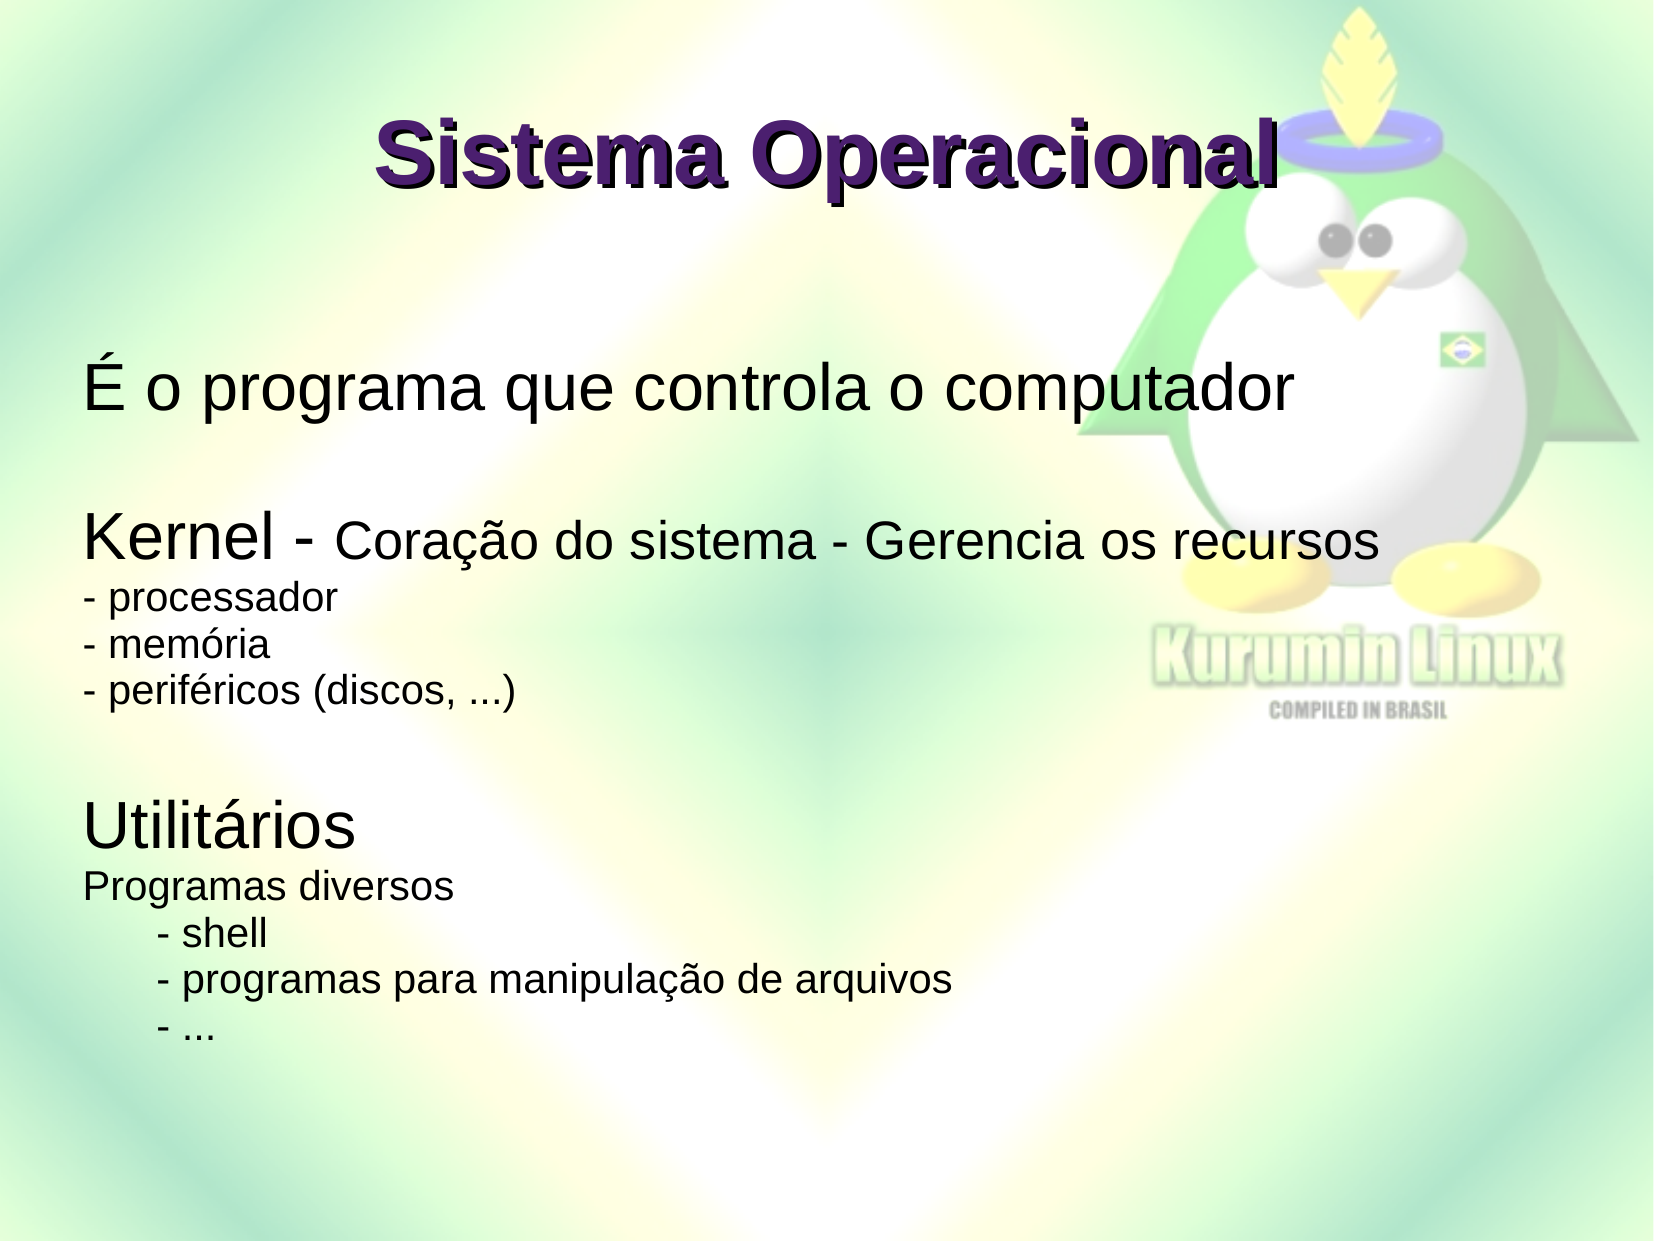

# Sistema Operacional
É o programa que controla o computador
Kernel - Coração do sistema - Gerencia os recursos
- processador
- memória
- periféricos (discos, ...)
Utilitários
Programas diversos
	- shell
	- programas para manipulação de arquivos
	- ...